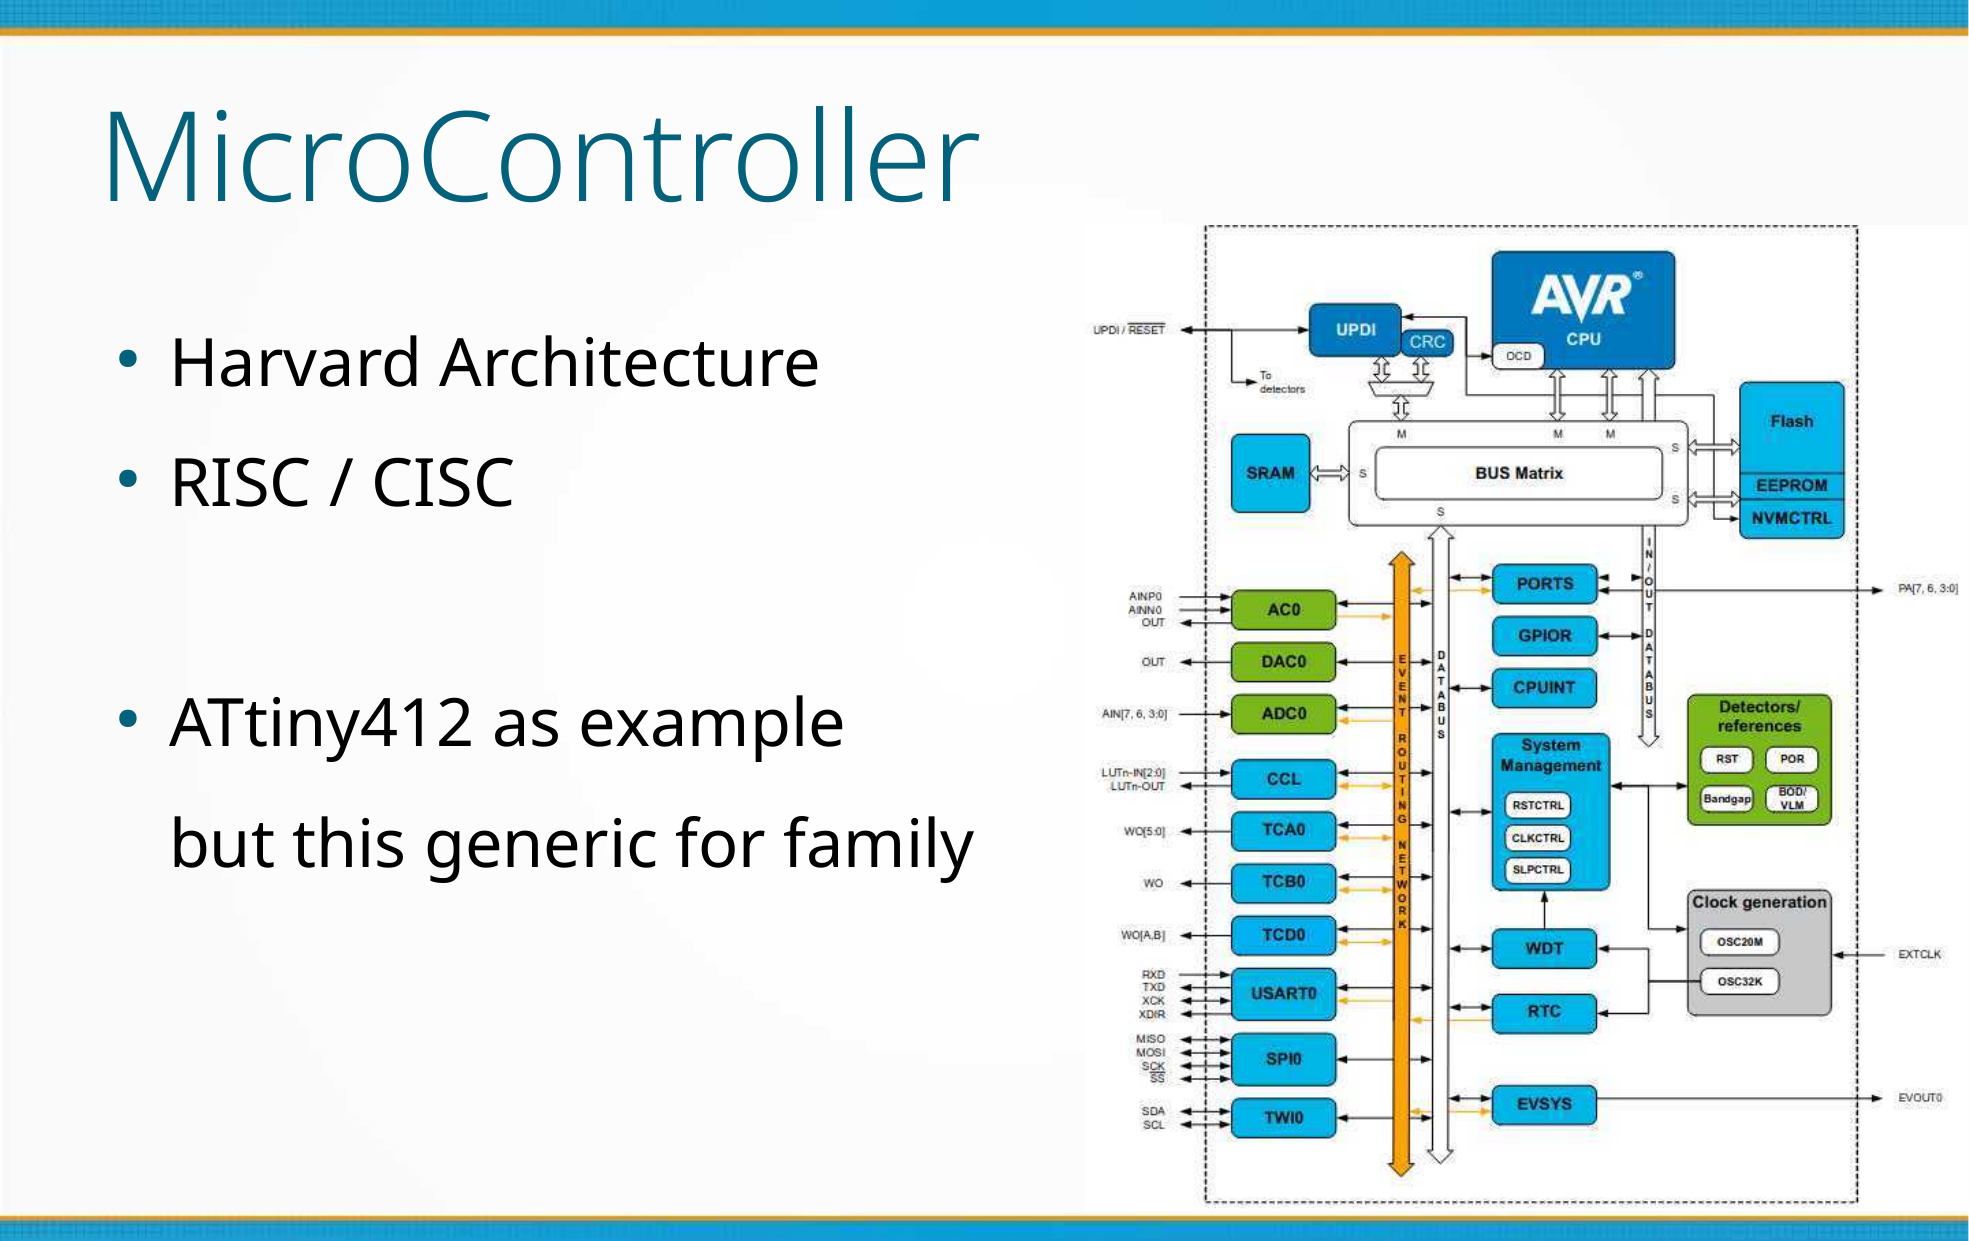

# MicroController
Harvard Architecture
RISC / CISC
ATtiny412 as example
but this generic for family